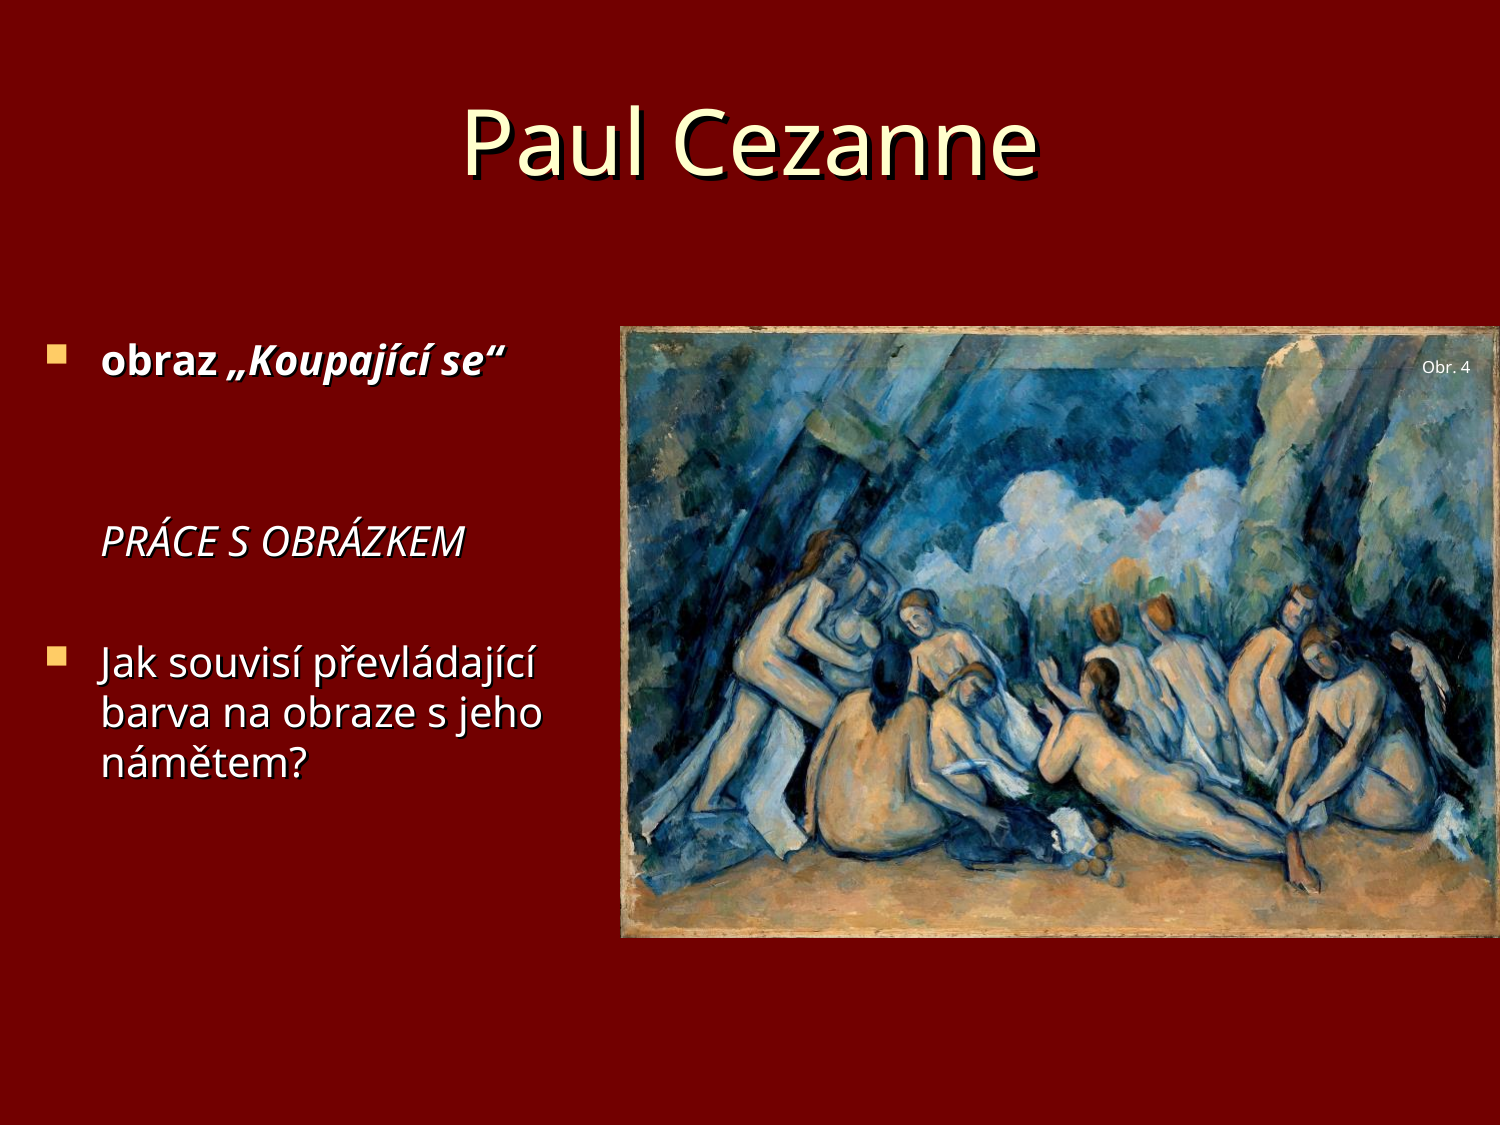

# Paul Cezanne
obraz „Koupající se“
	PRÁCE S OBRÁZKEM
Jak souvisí převládající barva na obraze s jeho námětem?
Obr. 4